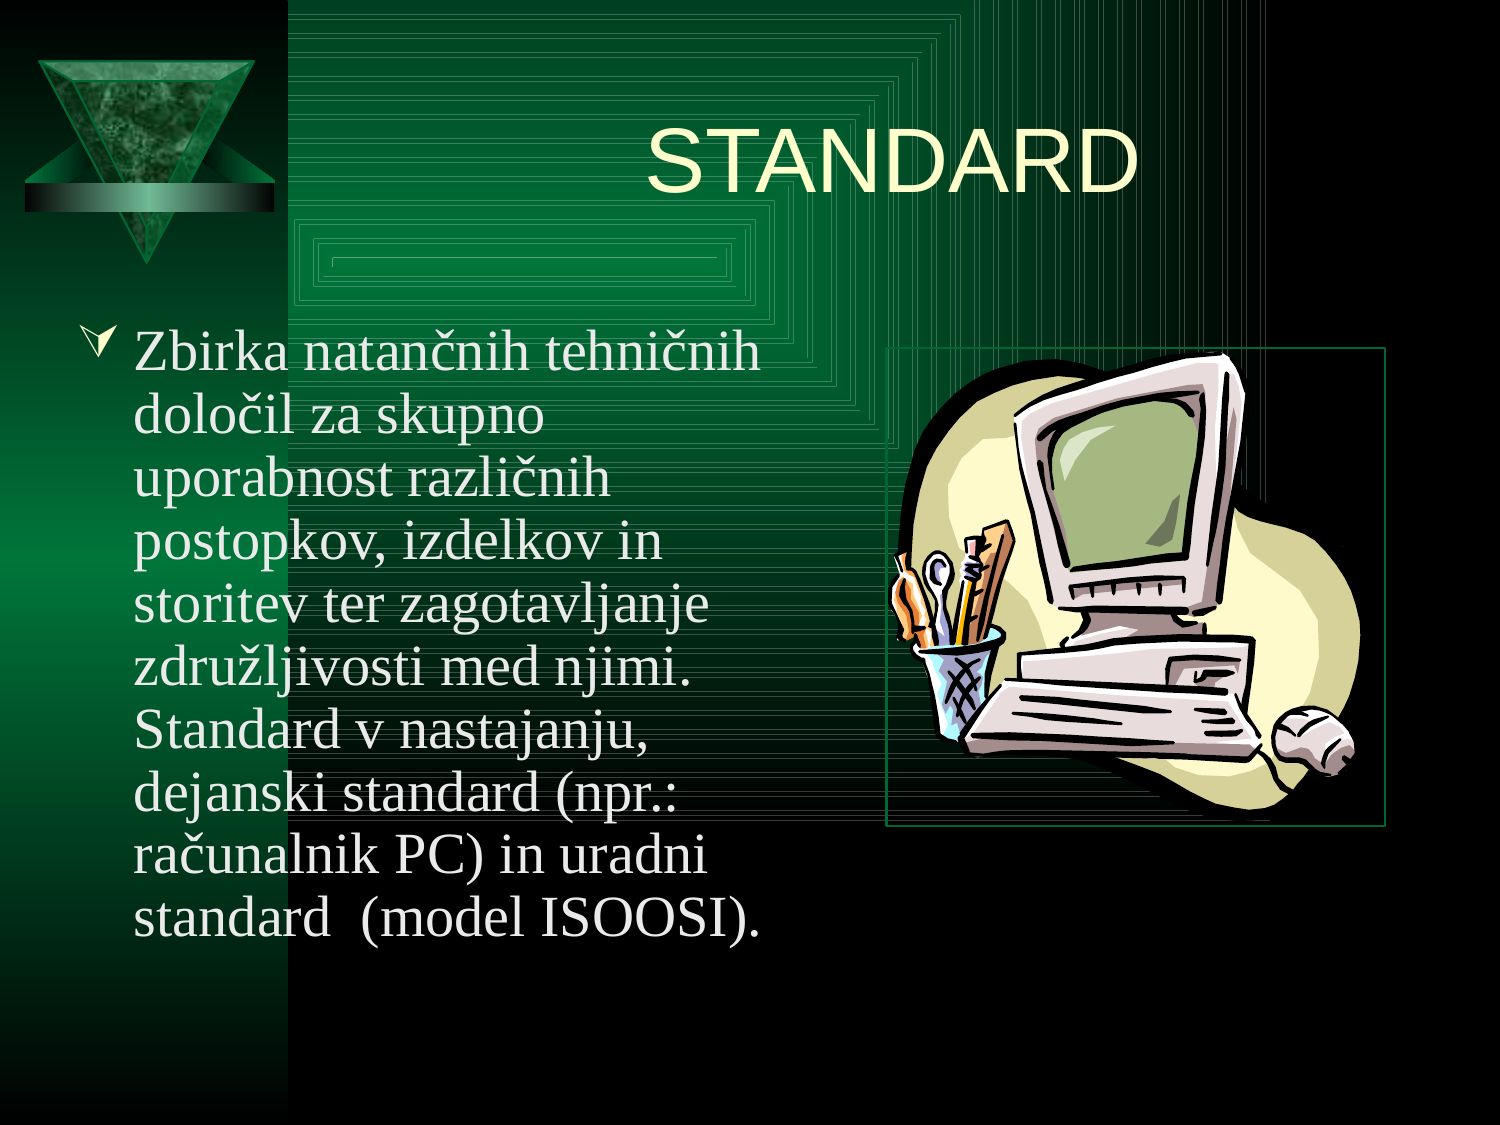

# STANDARD
Zbirka natančnih tehničnih določil za skupno uporabnost različnih postopkov, izdelkov in storitev ter zagotavljanje združljivosti med njimi. Standard v nastajanju, dejanski standard (npr.: računalnik PC) in uradni standard (model ISOOSI).